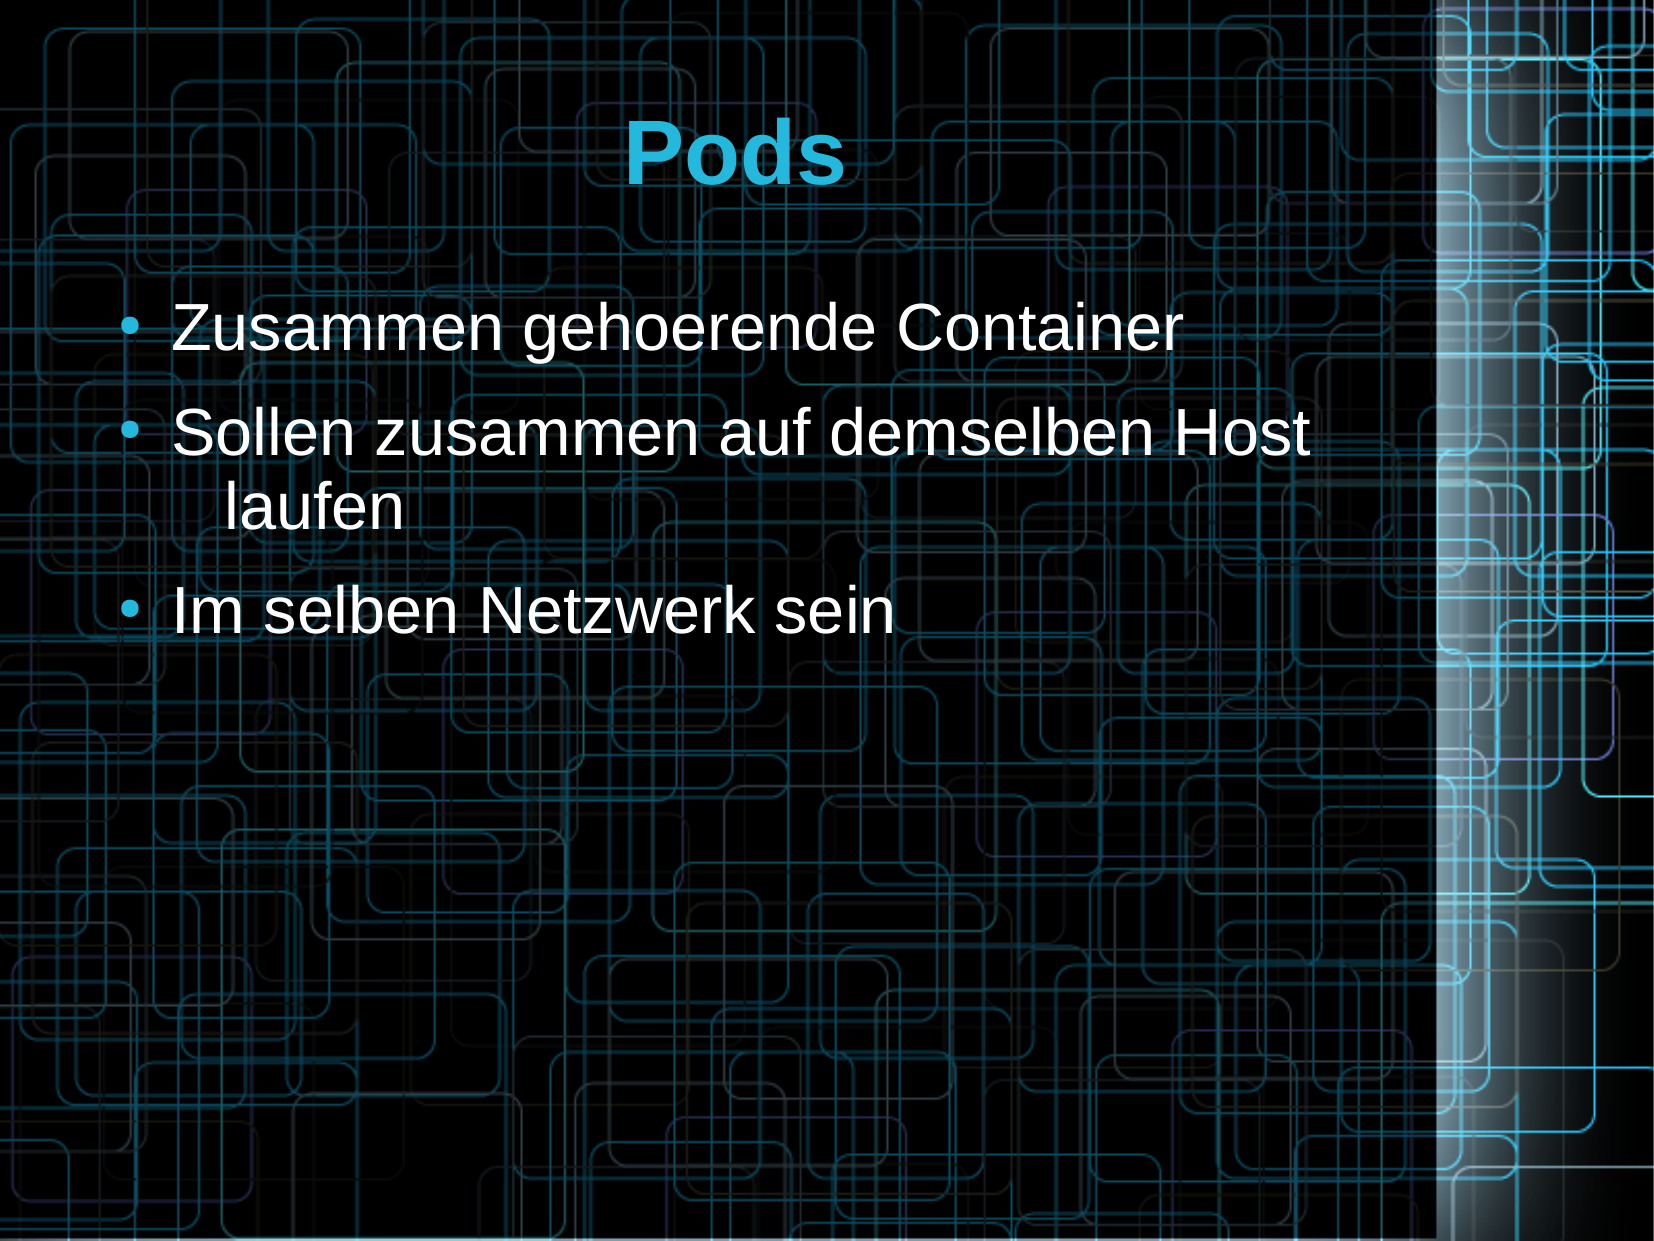

# Pods
Zusammen gehoerende Container
Sollen zusammen auf demselben Host laufen
Im selben Netzwerk sein